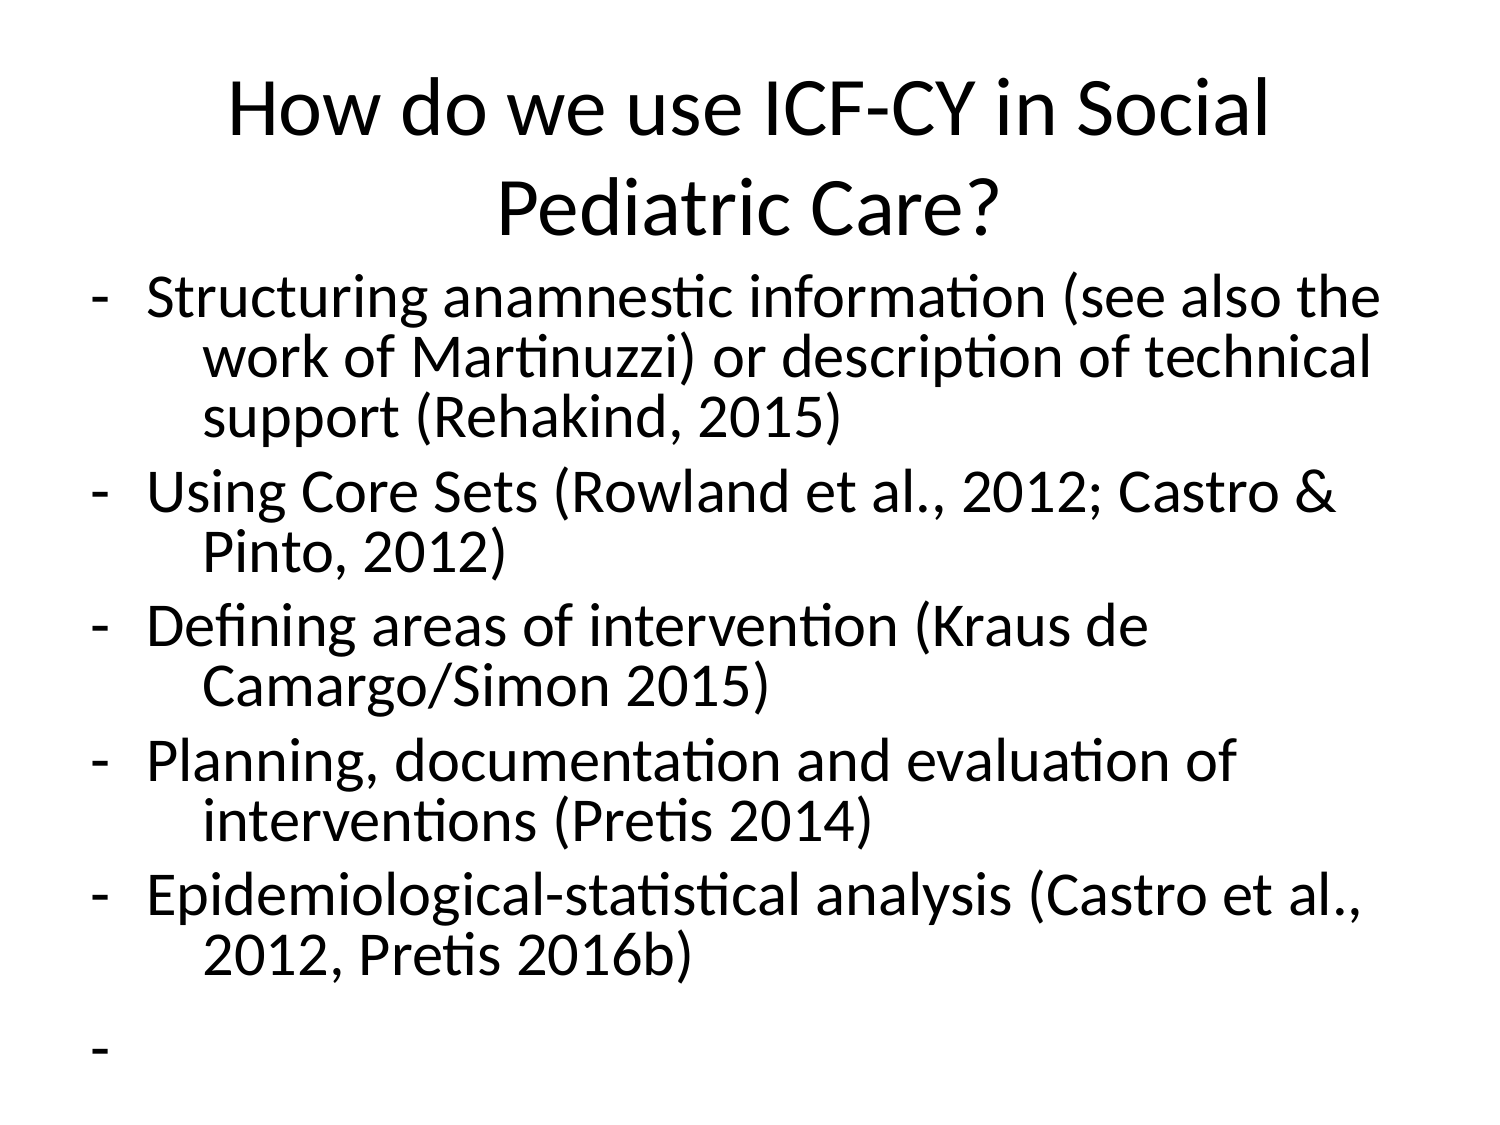

# How do we use ICF-CY in Social Pediatric Care?
Structuring anamnestic information (see also the work of Martinuzzi) or description of technical support (Rehakind, 2015)
Using Core Sets (Rowland et al., 2012; Castro & Pinto, 2012)
Defining areas of intervention (Kraus de Camargo/Simon 2015)
Planning, documentation and evaluation of interventions (Pretis 2014)
Epidemiological-statistical analysis (Castro et al., 2012, Pretis 2016b)